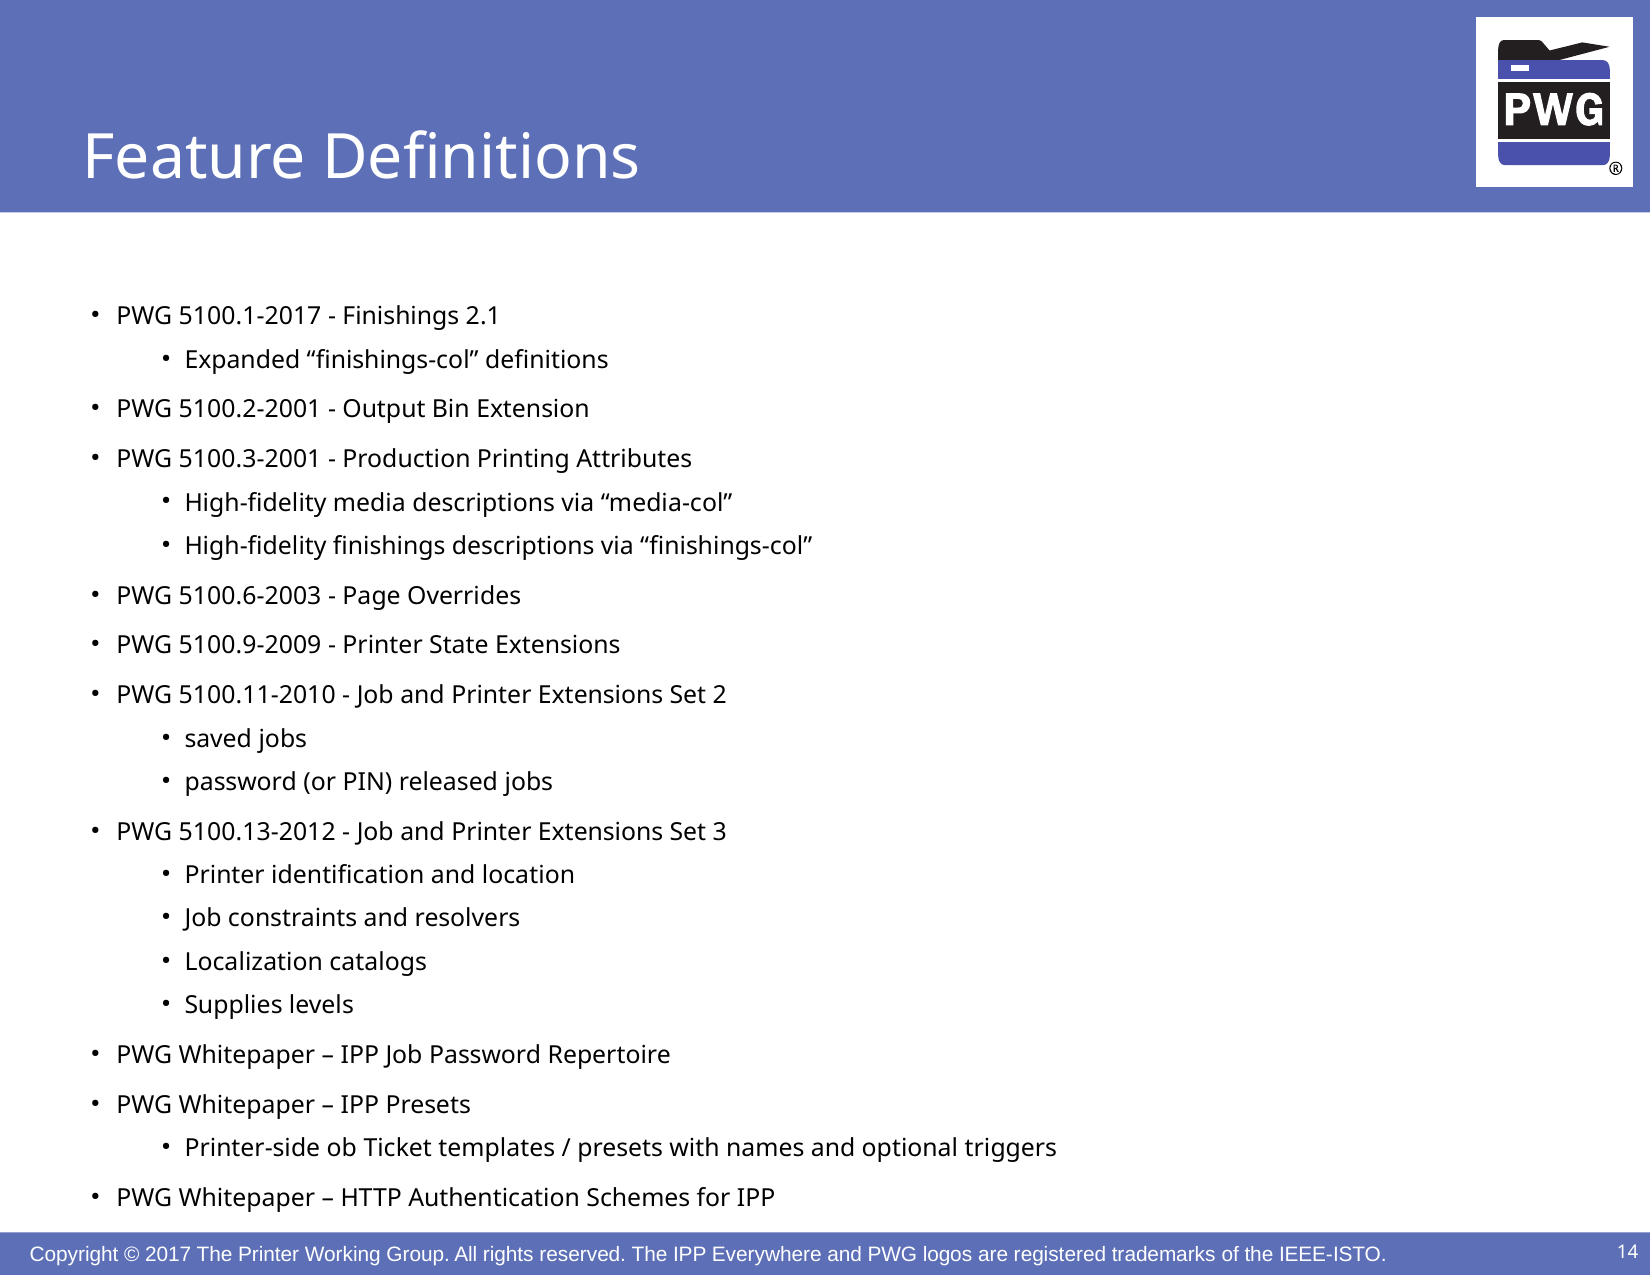

# Feature Definitions
PWG 5100.1-2017 - Finishings 2.1
Expanded “finishings-col” definitions
PWG 5100.2-2001 - Output Bin Extension
PWG 5100.3-2001 - Production Printing Attributes
High-fidelity media descriptions via “media-col”
High-fidelity finishings descriptions via “finishings-col”
PWG 5100.6-2003 - Page Overrides
PWG 5100.9-2009 - Printer State Extensions
PWG 5100.11-2010 - Job and Printer Extensions Set 2
saved jobs
password (or PIN) released jobs
PWG 5100.13-2012 - Job and Printer Extensions Set 3
Printer identification and location
Job constraints and resolvers
Localization catalogs
Supplies levels
PWG Whitepaper – IPP Job Password Repertoire
PWG Whitepaper – IPP Presets
Printer-side ob Ticket templates / presets with names and optional triggers
PWG Whitepaper – HTTP Authentication Schemes for IPP